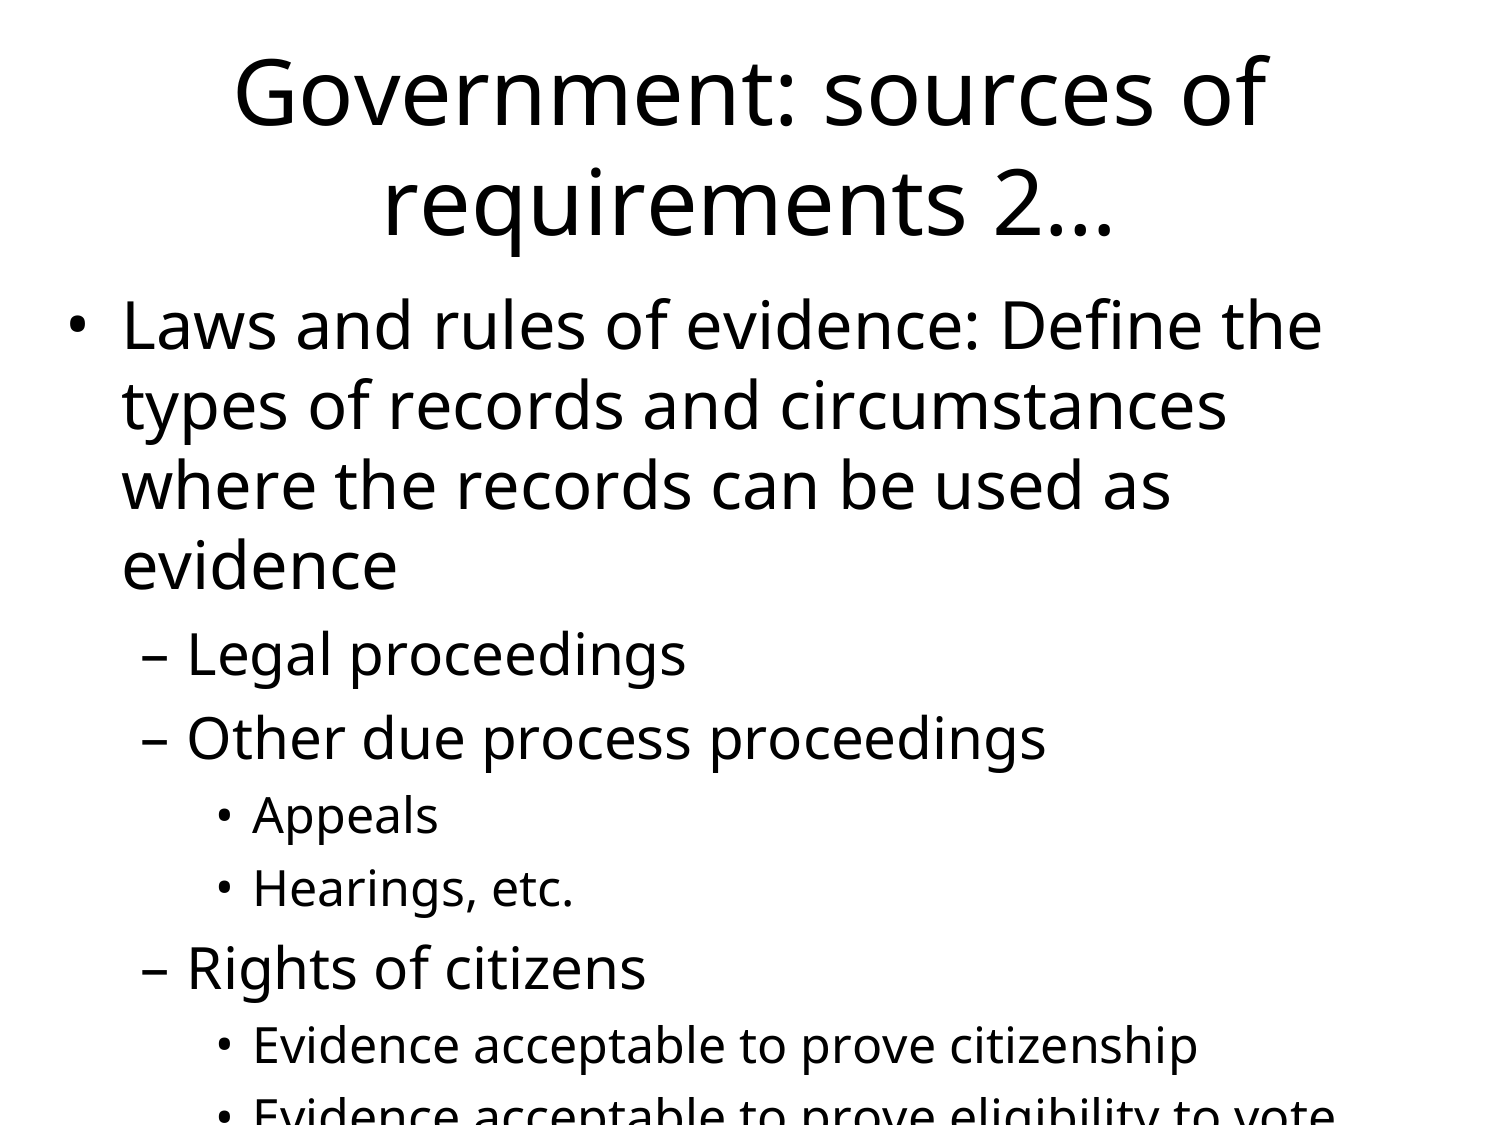

# Government: sources of requirements 2…
Laws and rules of evidence: Define the types of records and circumstances where the records can be used as evidence
Legal proceedings
Other due process proceedings
Appeals
Hearings, etc.
Rights of citizens
Evidence acceptable to prove citizenship
Evidence acceptable to prove eligibility to vote